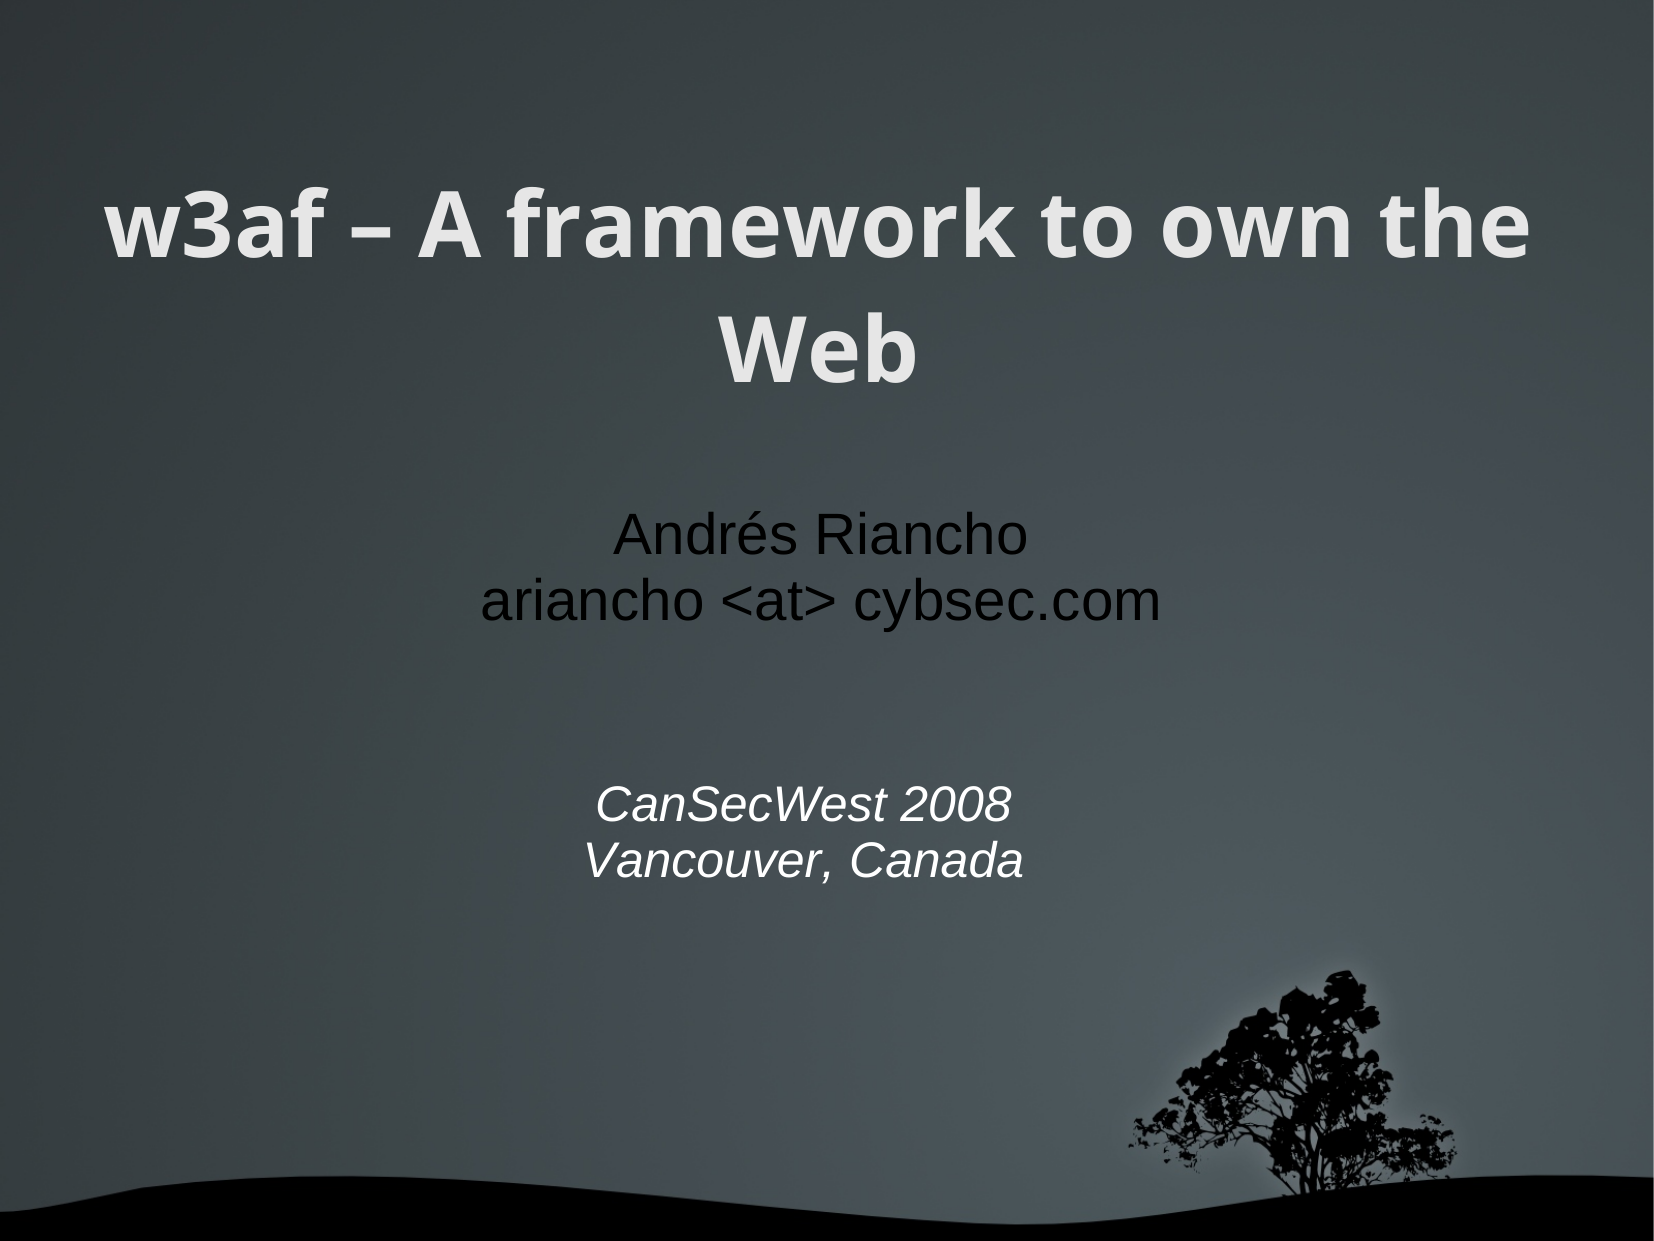

Andrés Riancho
ariancho <at> cybsec.com
# w3af – A framework to own the Web
CanSecWest 2008
Vancouver, Canada